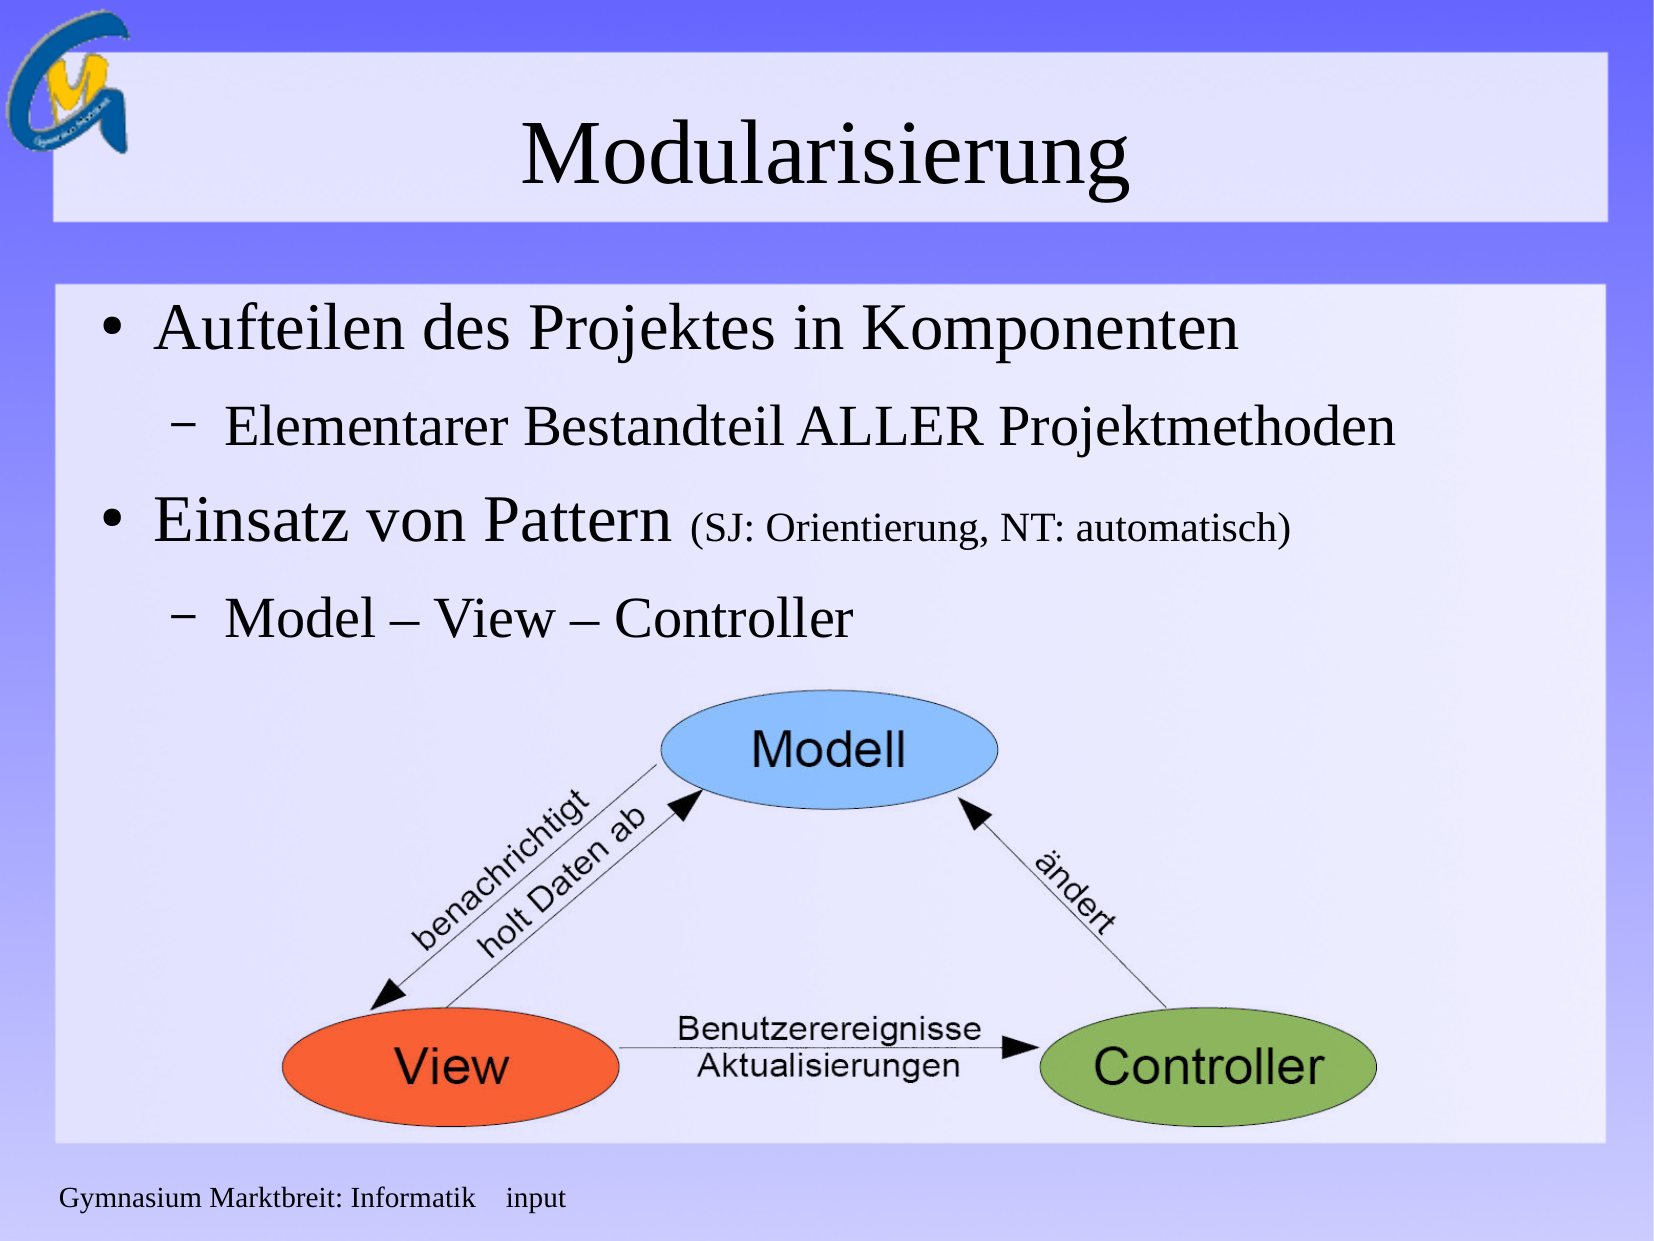

# Modularisierung
Aufteilen des Projektes in Komponenten
Elementarer Bestandteil ALLER Projektmethoden
Einsatz von Pattern (SJ: Orientierung, NT: automatisch)
Model – View – Controller